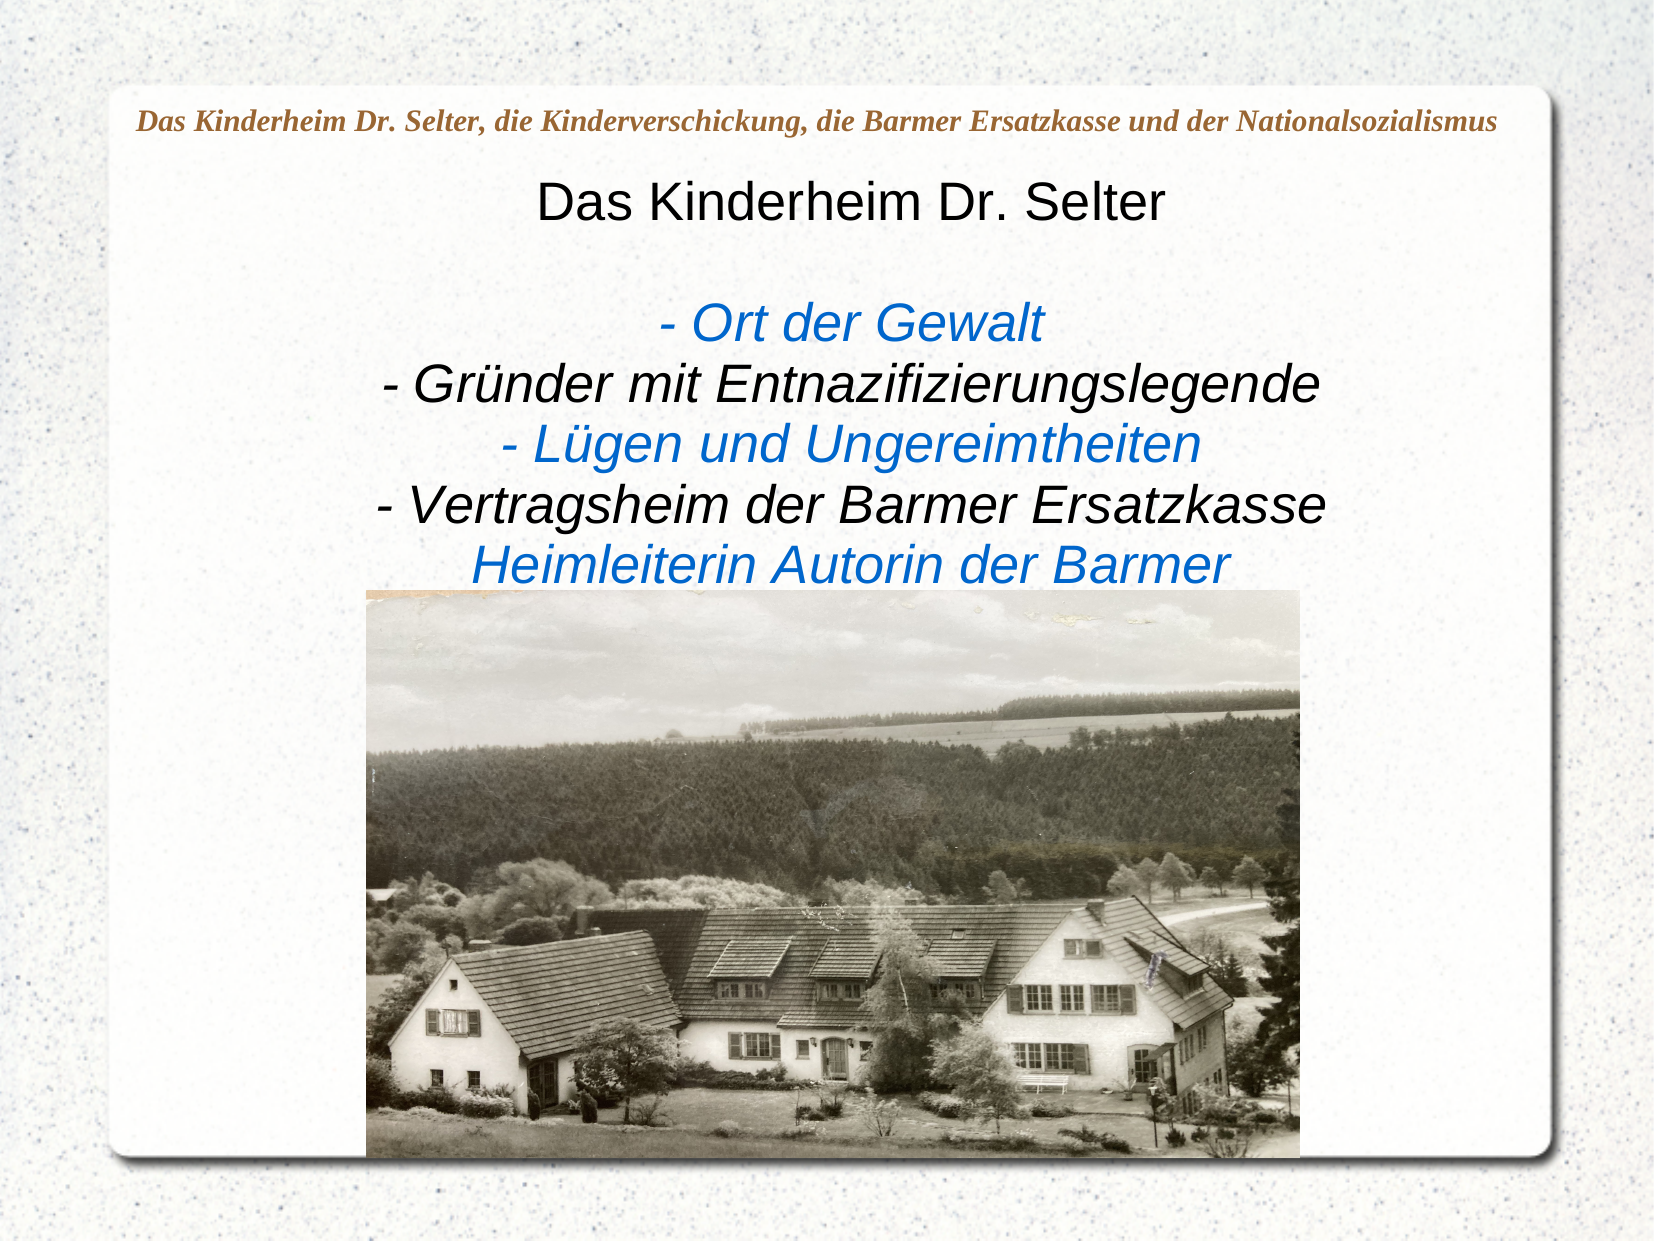

# Das Kinderheim Dr. Selter, die Kinderverschickung, die Barmer Ersatzkasse und der Nationalsozialismus
Das Kinderheim Dr. Selter
- Ort der Gewalt
- Gründer mit Entnazifizierungslegende
- Lügen und Ungereimtheiten
- Vertragsheim der Barmer Ersatzkasse
Heimleiterin Autorin der Barmer